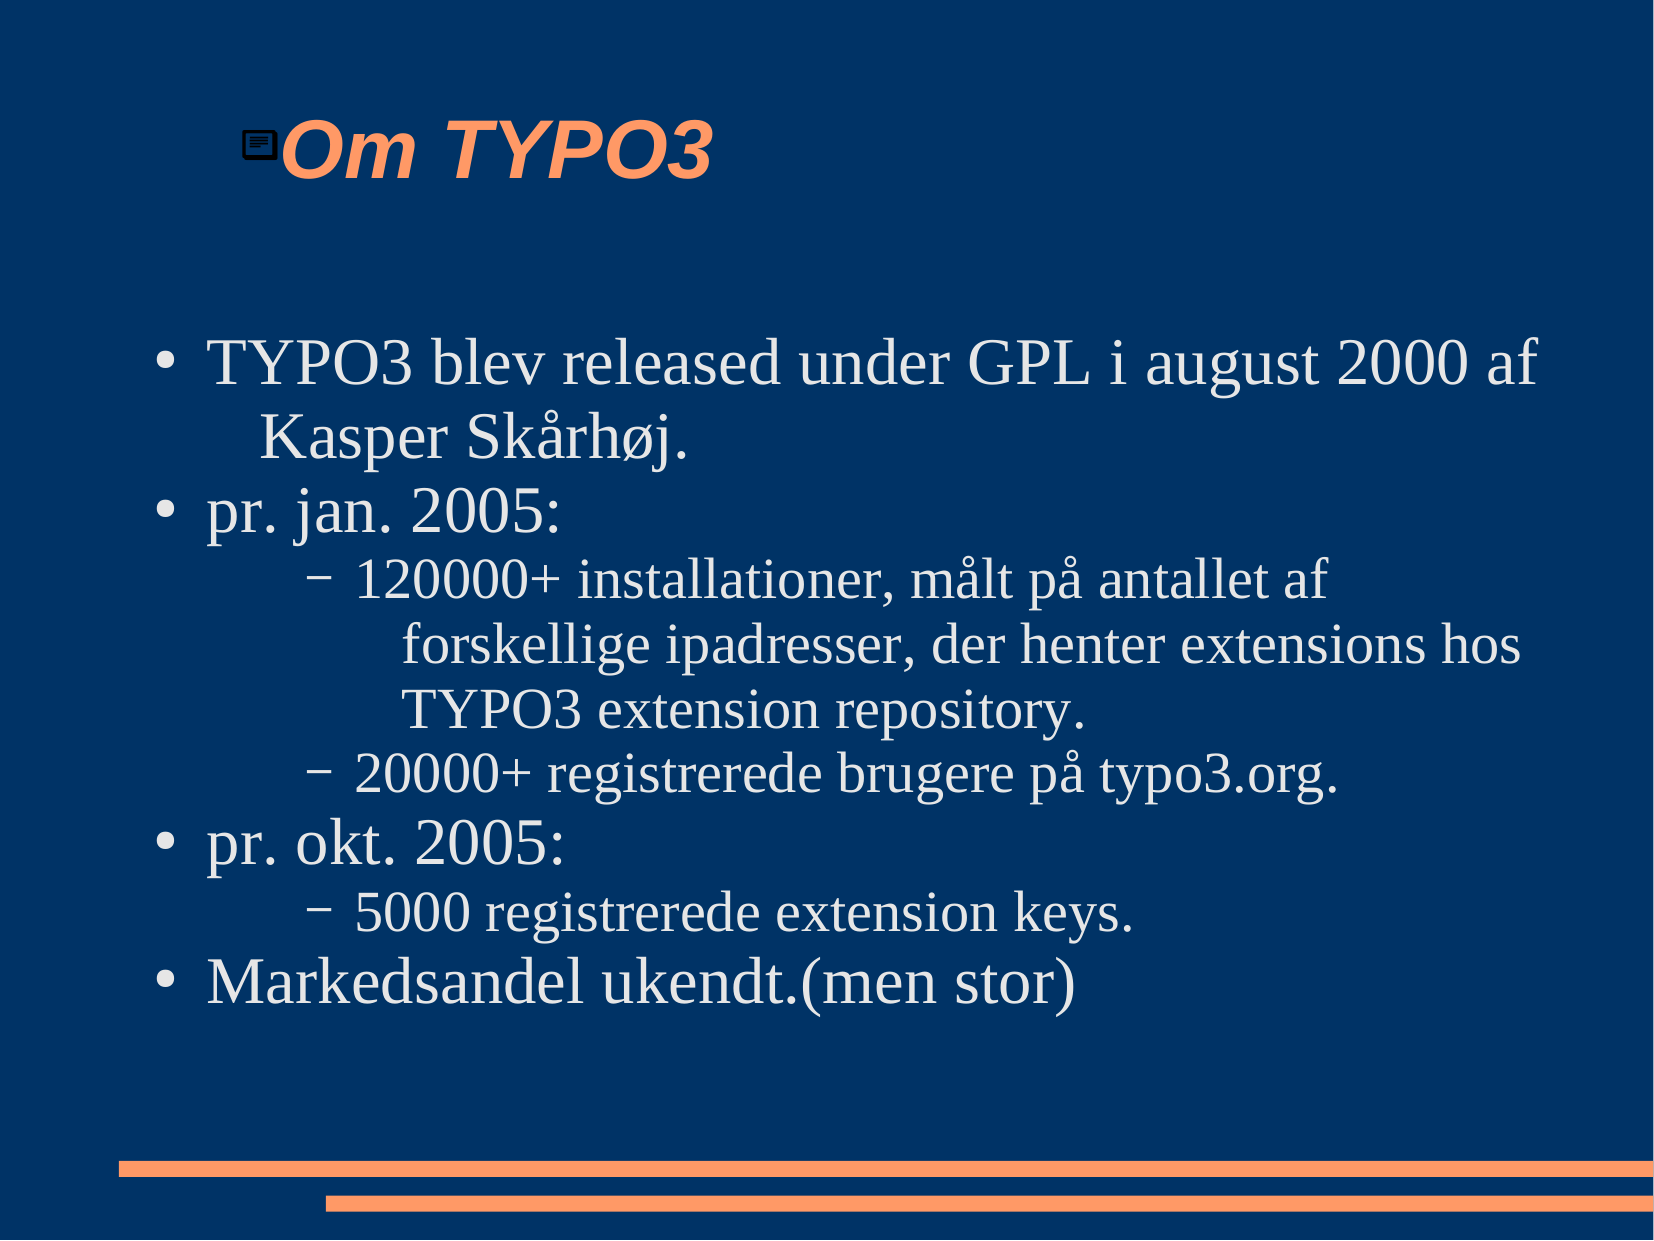

# Om TYPO3
TYPO3 blev released under GPL i august 2000 af Kasper Skårhøj.
pr. jan. 2005:
120000+ installationer, målt på antallet af forskellige ipadresser, der henter extensions hos TYPO3 extension repository.
20000+ registrerede brugere på typo3.org.
pr. okt. 2005:
5000 registrerede extension keys.
Markedsandel ukendt.(men stor)